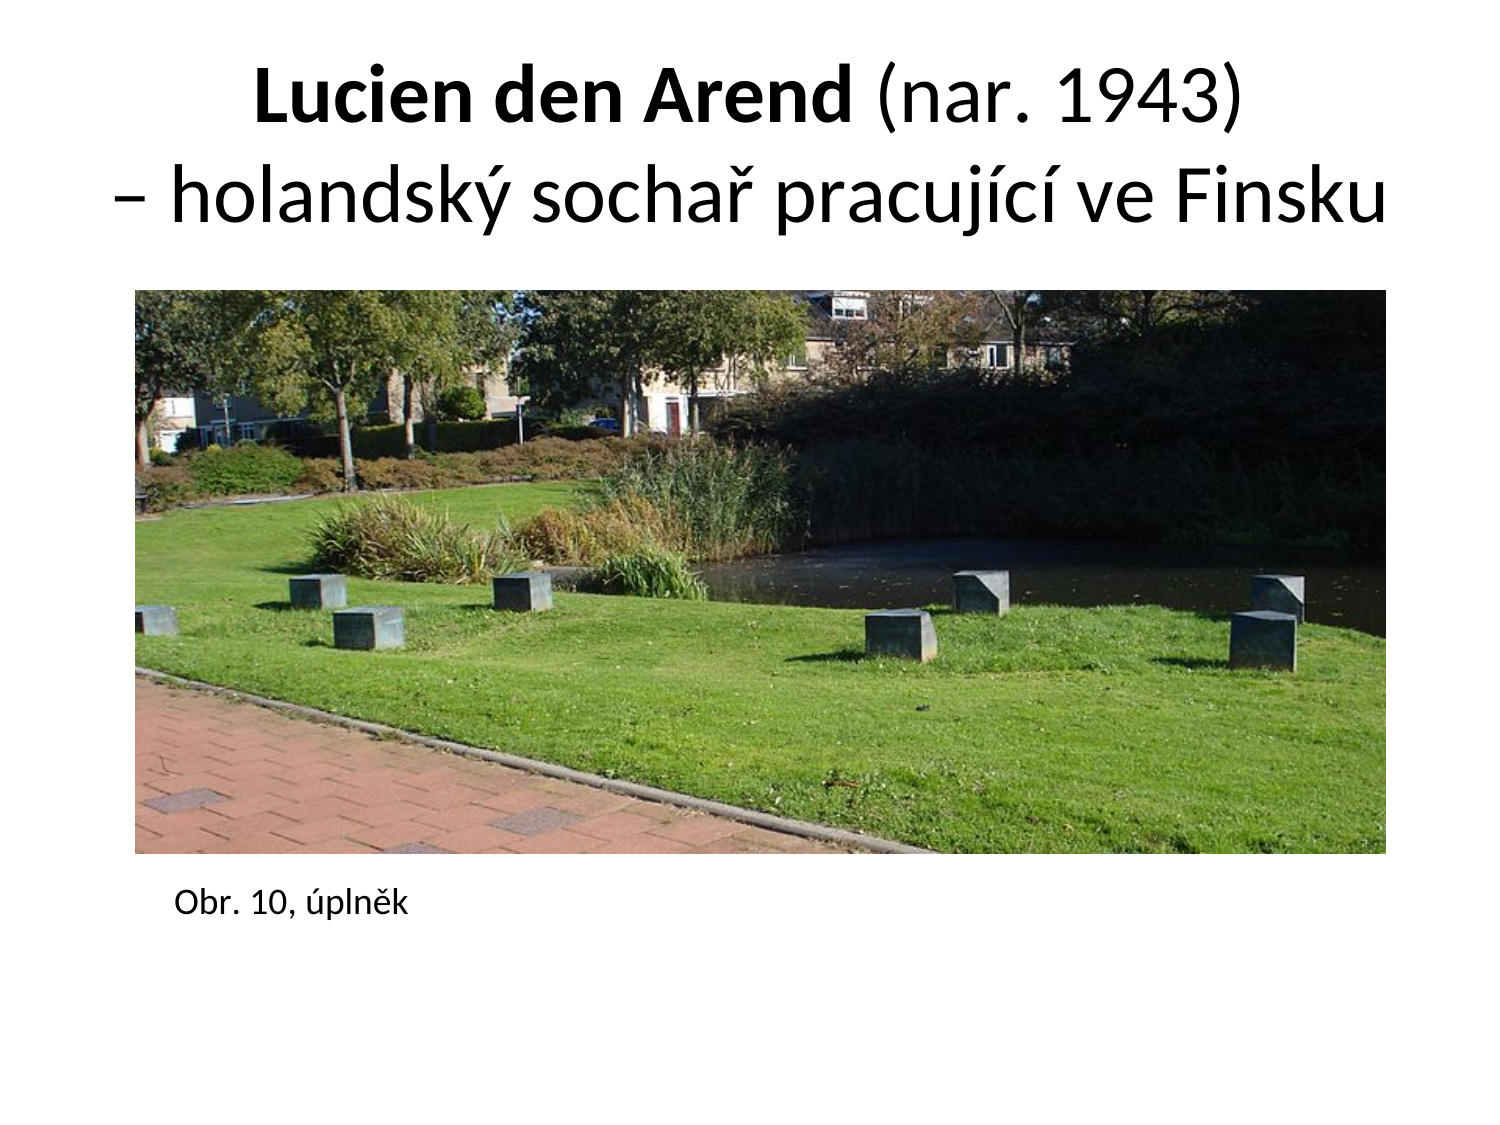

# Lucien den Arend (nar. 1943) – holandský sochař pracující ve Finsku
Obr. 10, úplněk